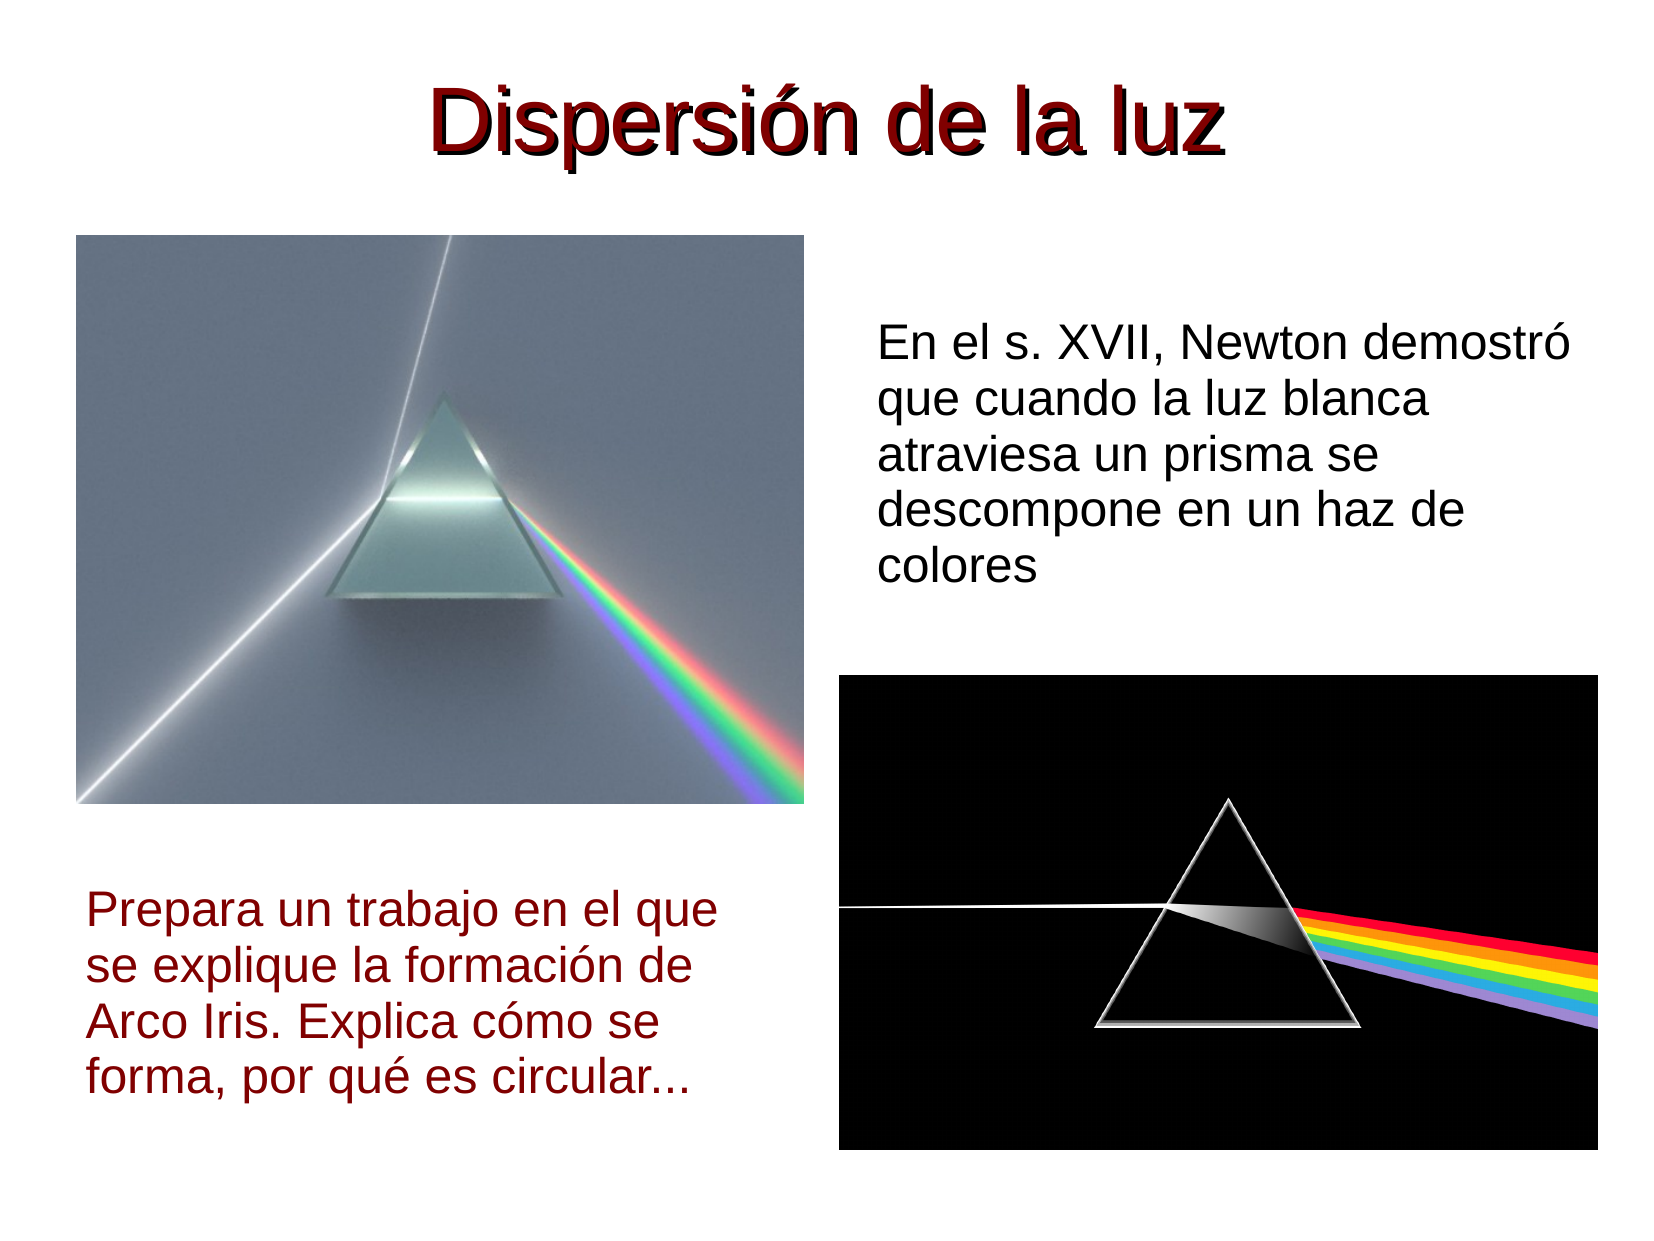

# Dispersión de la luz
En el s. XVII, Newton demostró que cuando la luz blanca atraviesa un prisma se descompone en un haz de colores
Prepara un trabajo en el que se explique la formación de Arco Iris. Explica cómo se forma, por qué es circular...